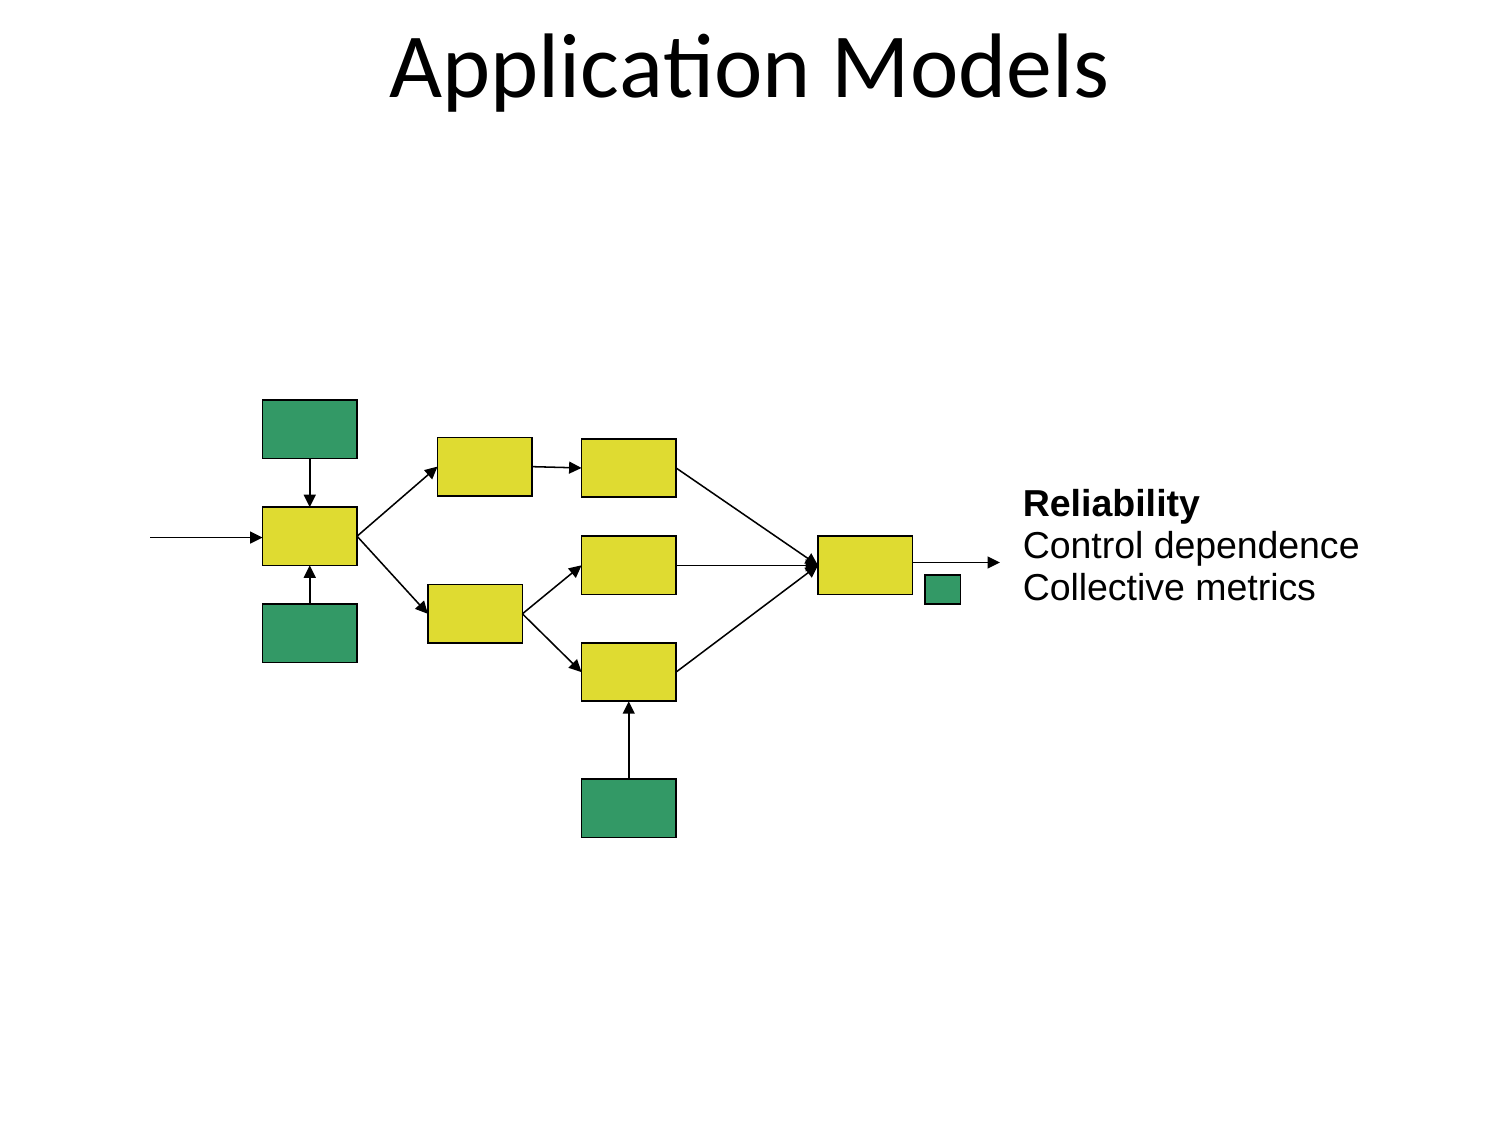

# Application Models
Reliability
Control dependence
Collective metrics